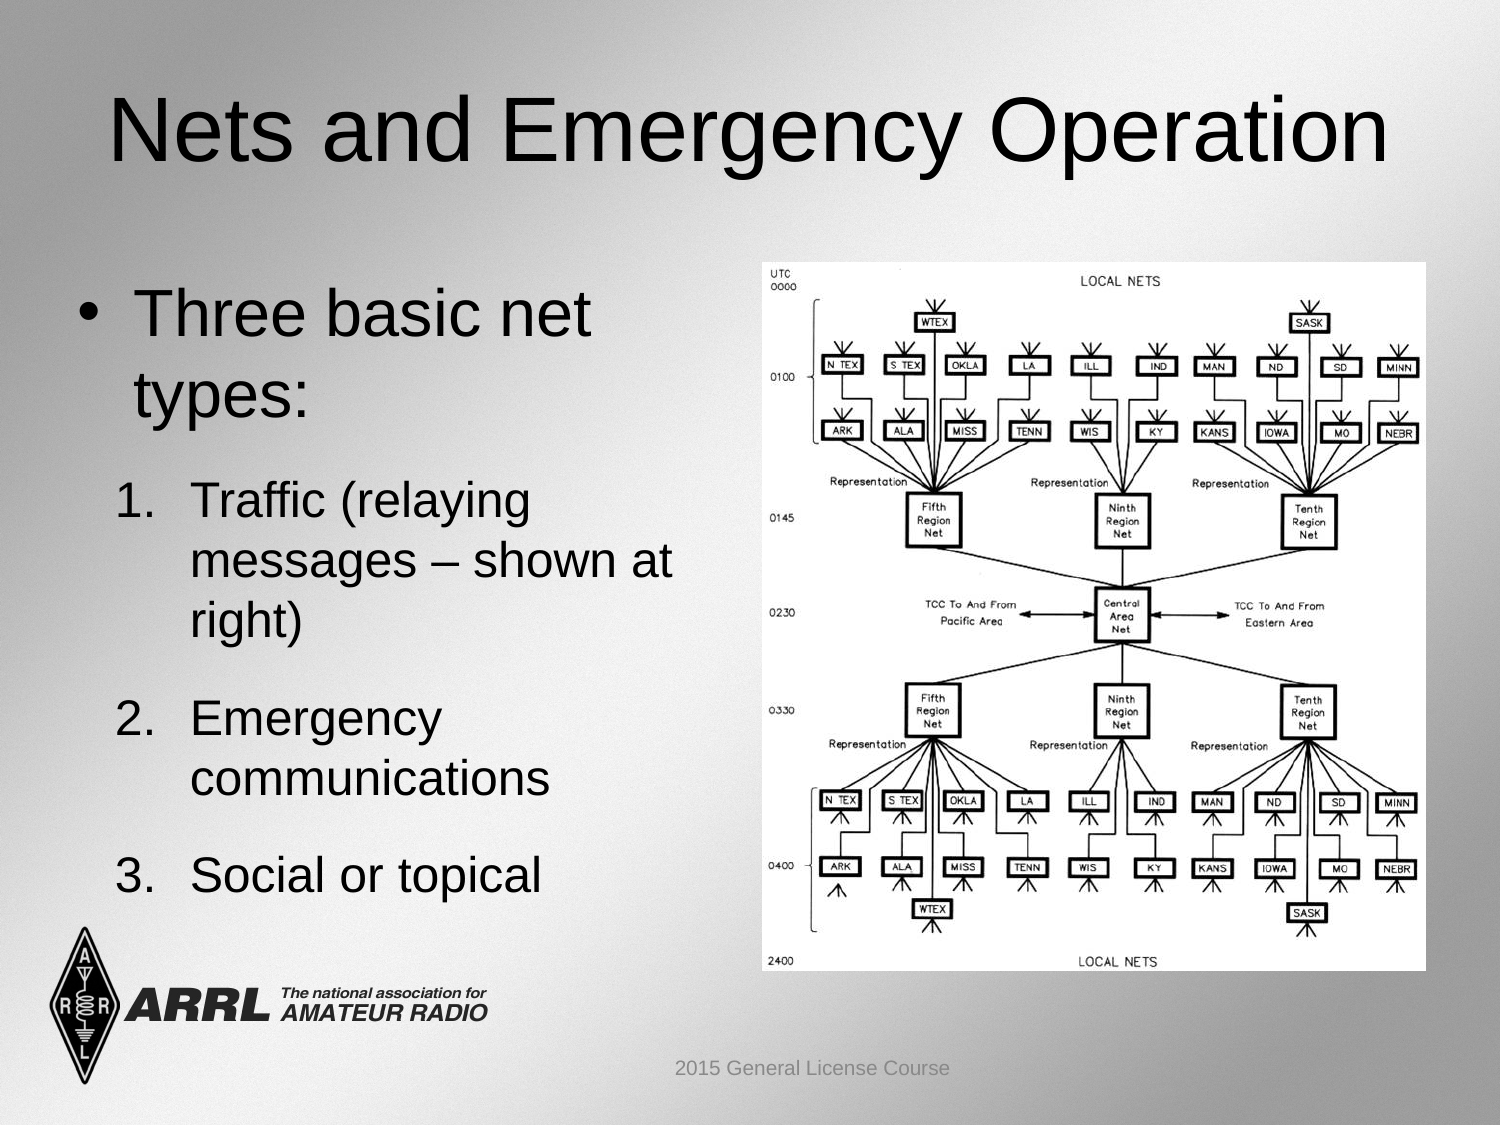

# Nets and Emergency Operation
Three basic net types:
Traffic (relaying messages – shown at right)
Emergency communications
Social or topical
2015 General License Course